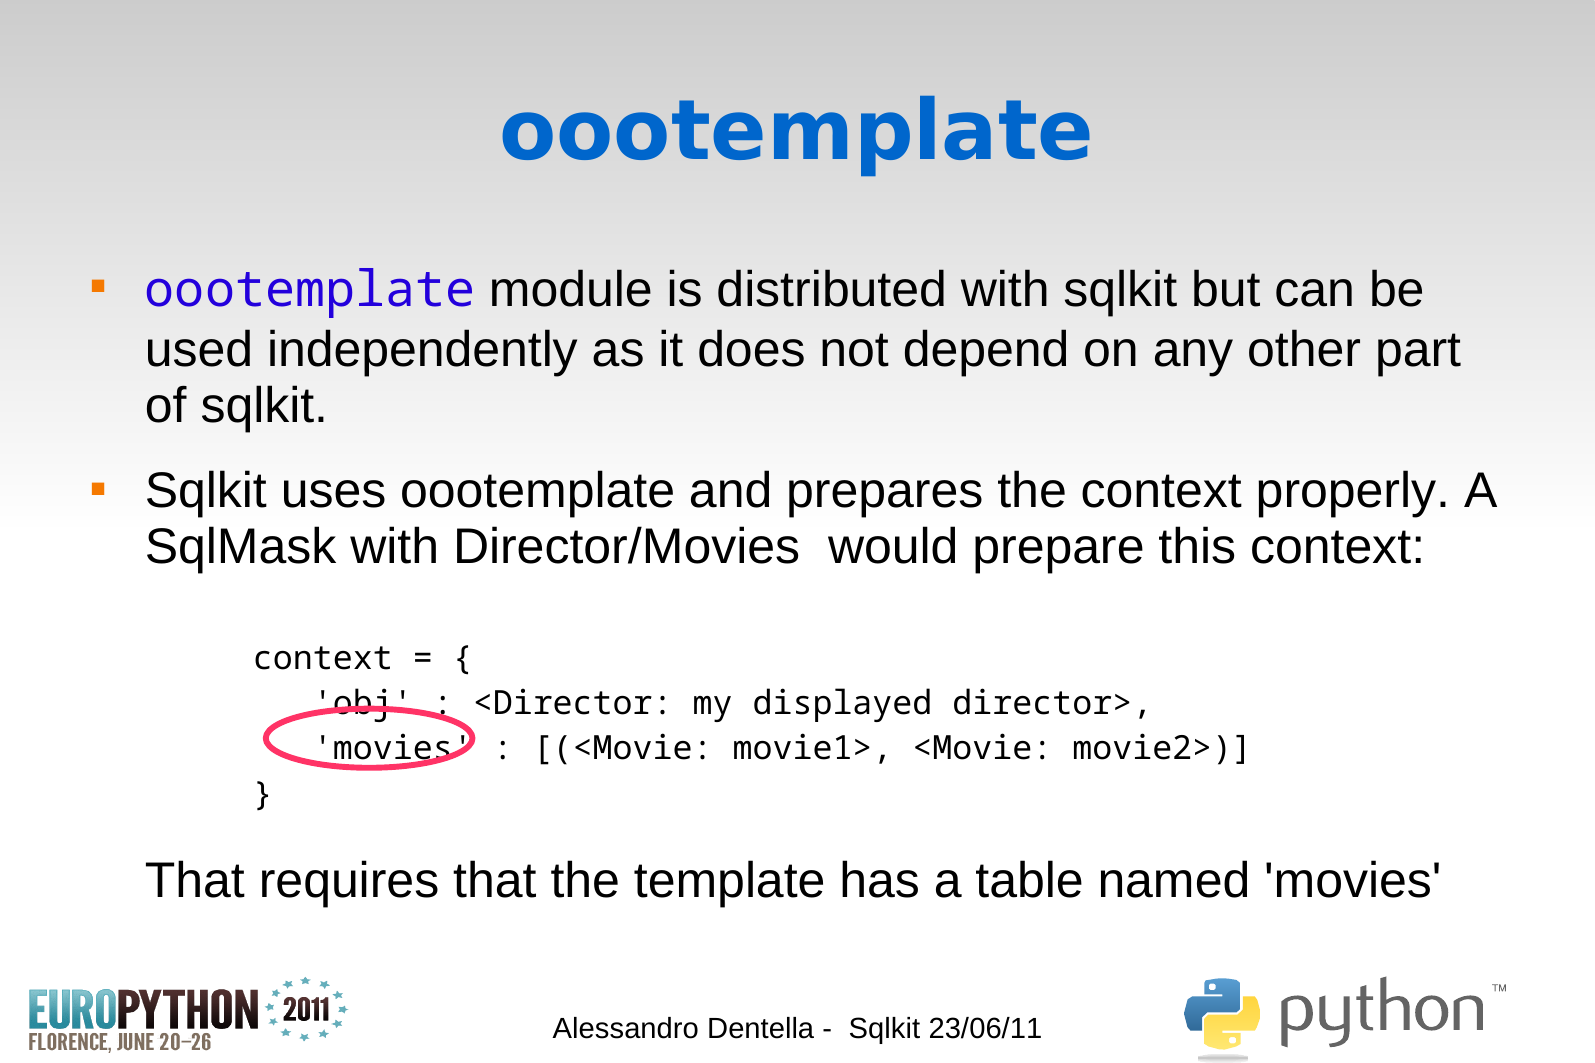

# oootemplate
oootemplate module is distributed with sqlkit but can be used independently as it does not depend on any other part of sqlkit.
Sqlkit uses oootemplate and prepares the context properly. A SqlMask with Director/Movies would prepare this context:
That requires that the template has a table named 'movies'
context = {
 'obj' : <Director: my displayed director>,
 'movies' : [(<Movie: movie1>, <Movie: movie2>)]
}